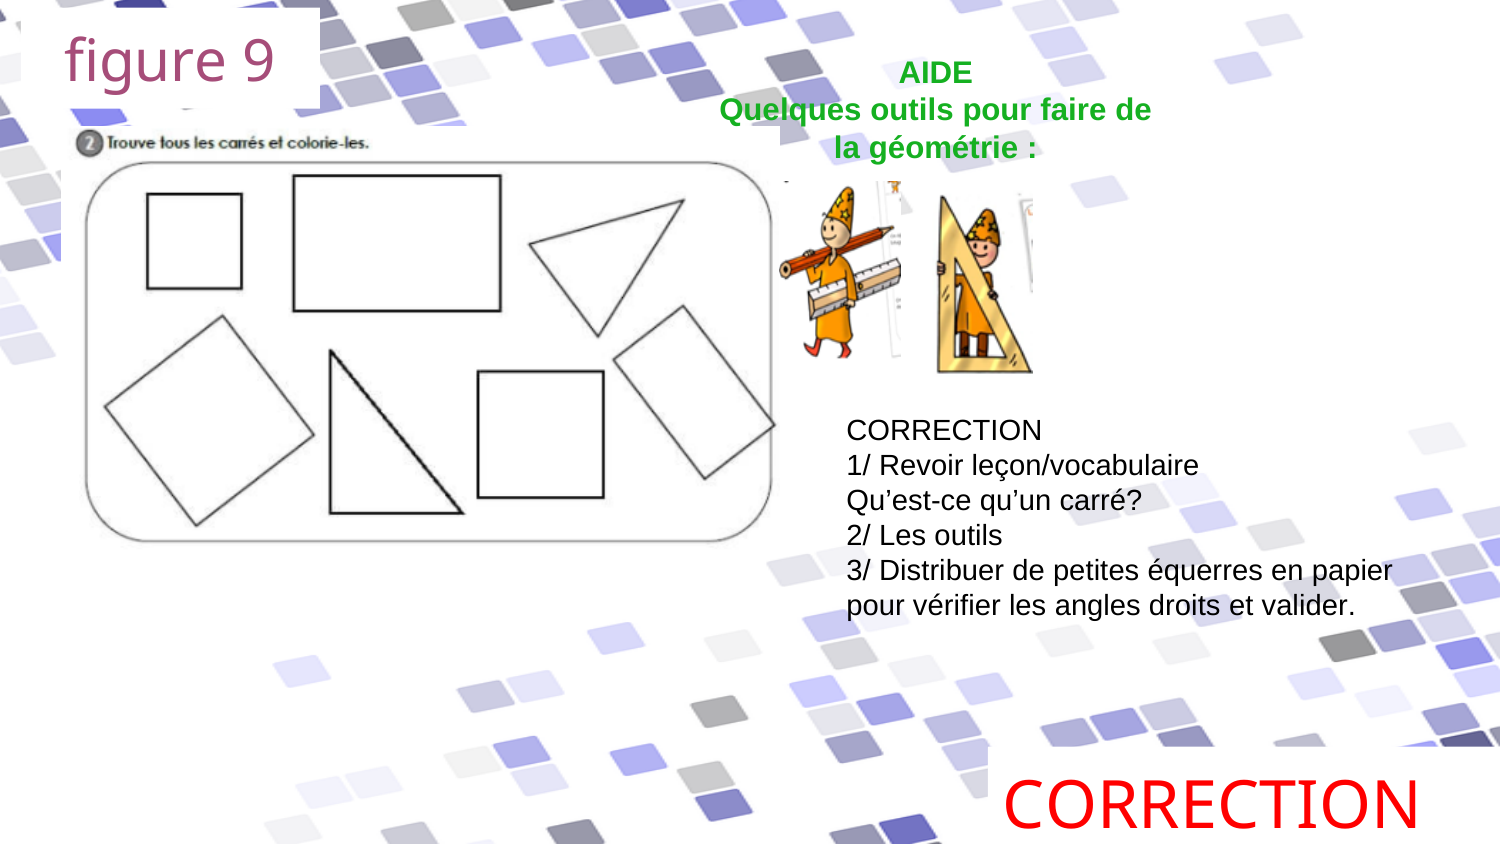

figure 9
AIDE
Quelques outils pour faire de la géométrie :
CORRECTION
1/ Revoir leçon/vocabulaire
Qu’est-ce qu’un carré?
2/ Les outils
3/ Distribuer de petites équerres en papier pour vérifier les angles droits et valider.
CORRECTION